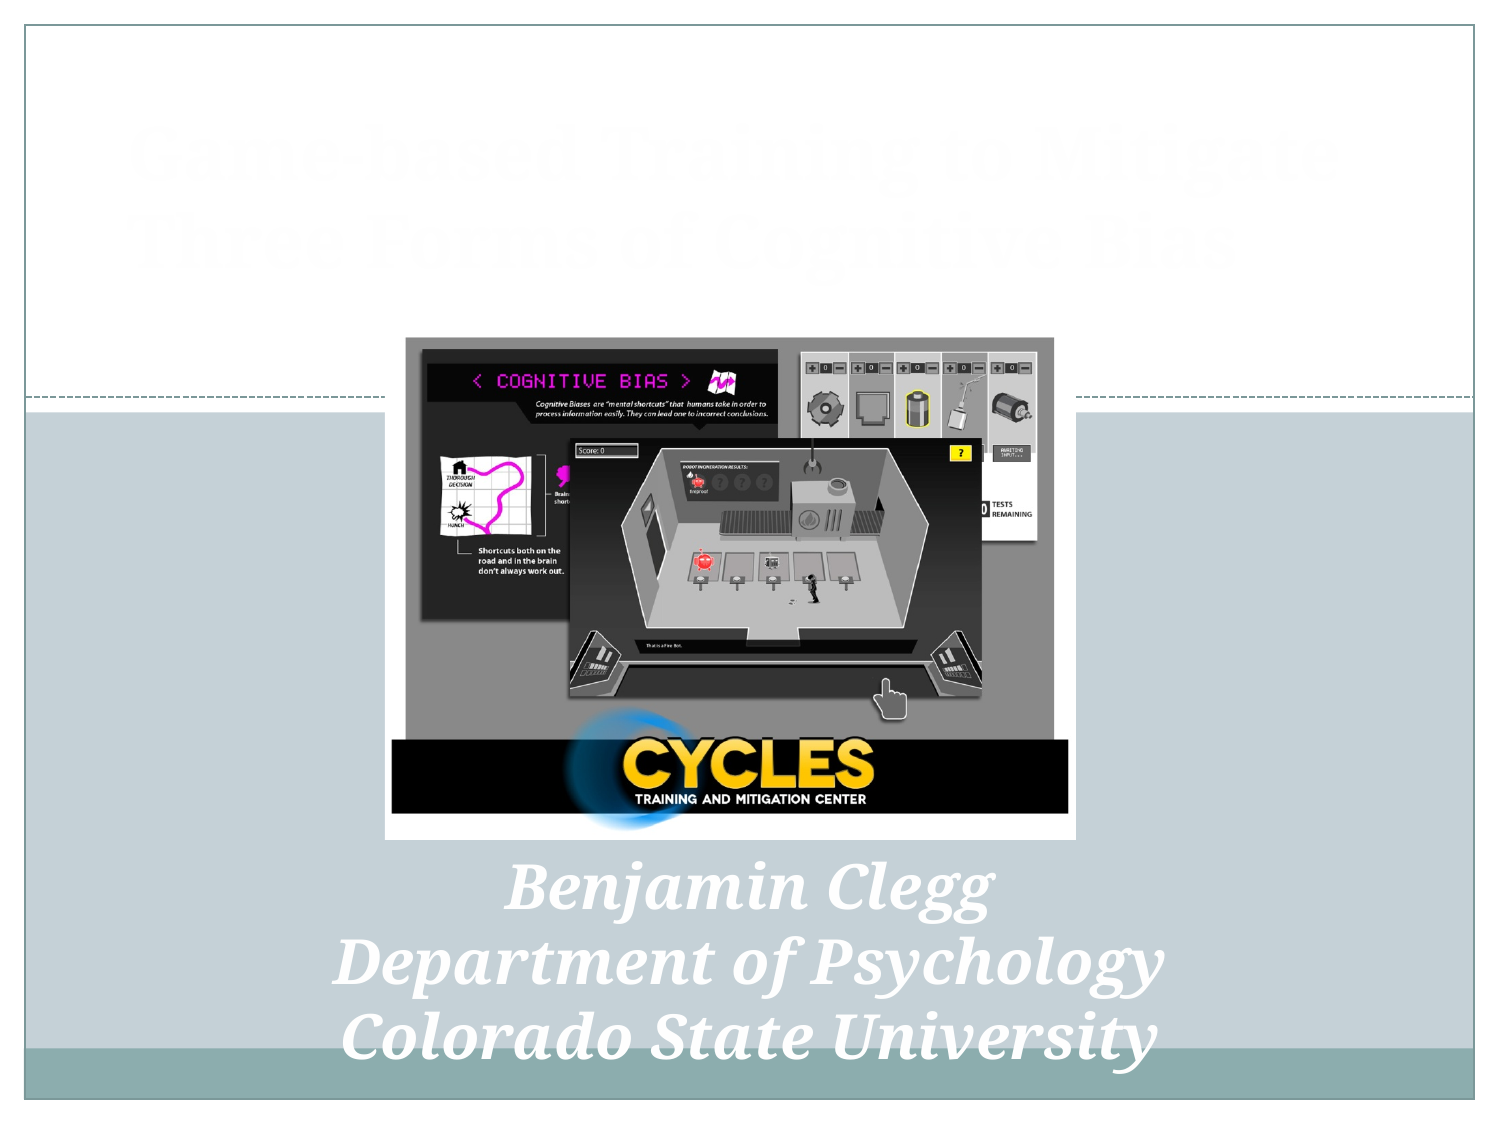

# Game-based Training to Mitigate Three Forms of Cognitive Bias
Benjamin Clegg
Department of Psychology
Colorado State University